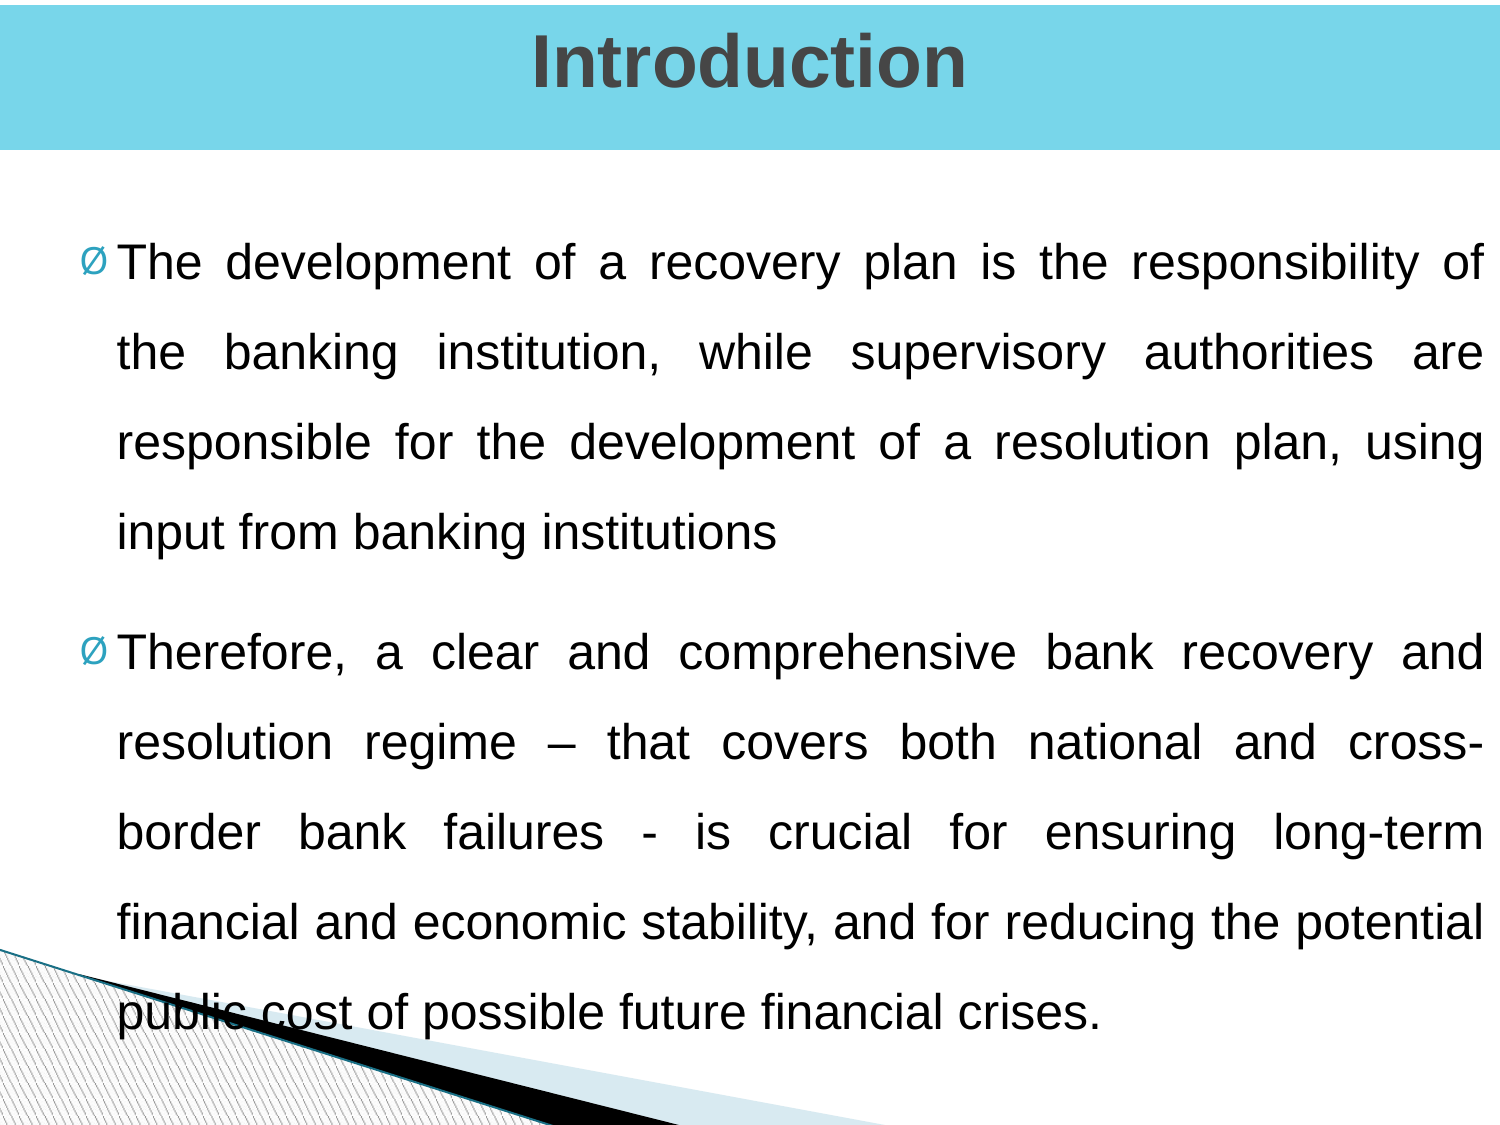

Introduction
# The development of a recovery plan is the responsibility of the banking institution, while supervisory authorities are responsible for the development of a resolution plan, using input from banking institutions
Therefore, a clear and comprehensive bank recovery and resolution regime – that covers both national and cross-border bank failures - is crucial for ensuring long-term financial and economic stability, and for reducing the potential public cost of possible future financial crises.